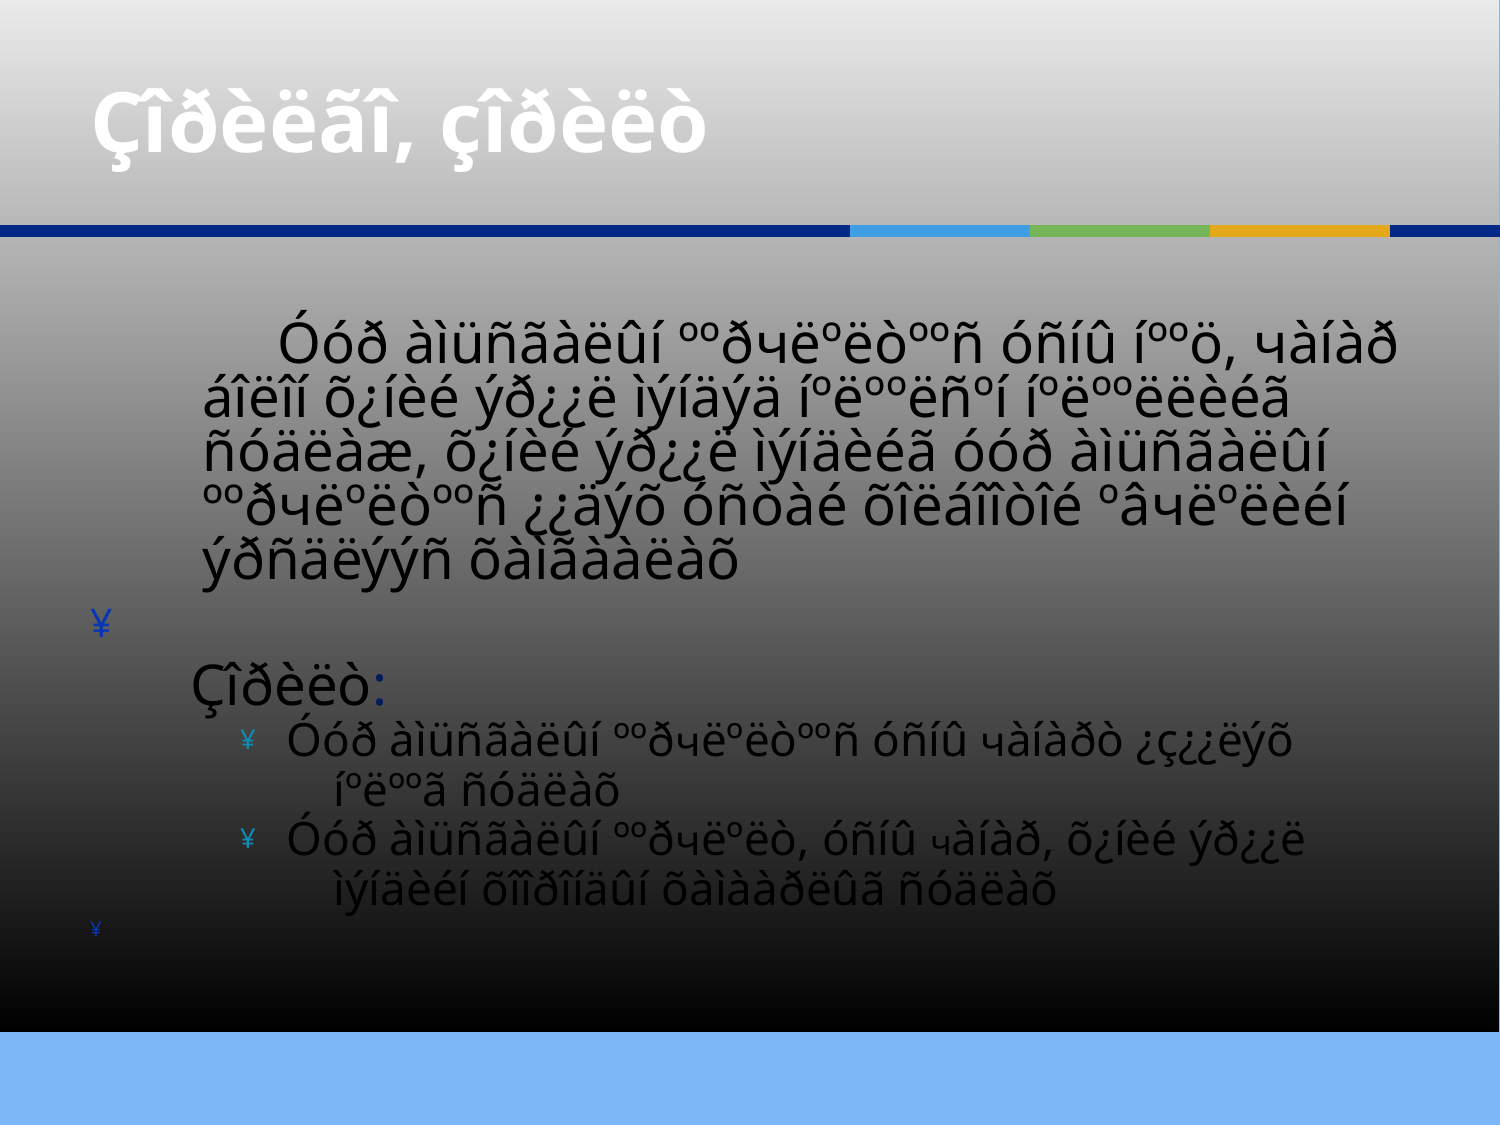

Çîðèëãî, çîðèëò
# Óóð àìüñãàëûí ººðчëºëòººñ óñíû íººö, чàíàð áîëîí õ¿íèé ýð¿¿ë ìýíäýä íºëººëñºí íºëººëëèéã ñóäëàæ, õ¿íèé ýð¿¿ë ìýíäèéã óóð àìüñãàëûí ººðчëºëòººñ ¿¿äýõ óñòàé õîëáîîòîé ºâчëºëèéí ýðñäëýýñ õàìãààëàõ
 Çîðèëò:
Óóð àìüñãàëûí ººðчëºëòººñ óñíû чàíàðò ¿ç¿¿ëýõ íºëººã ñóäëàõ
Óóð àìüñãàëûí ººðчëºëò, óñíû чàíàð, õ¿íèé ýð¿¿ë ìýíäèéí õîîðîíäûí õàìààðëûã ñóäëàõ